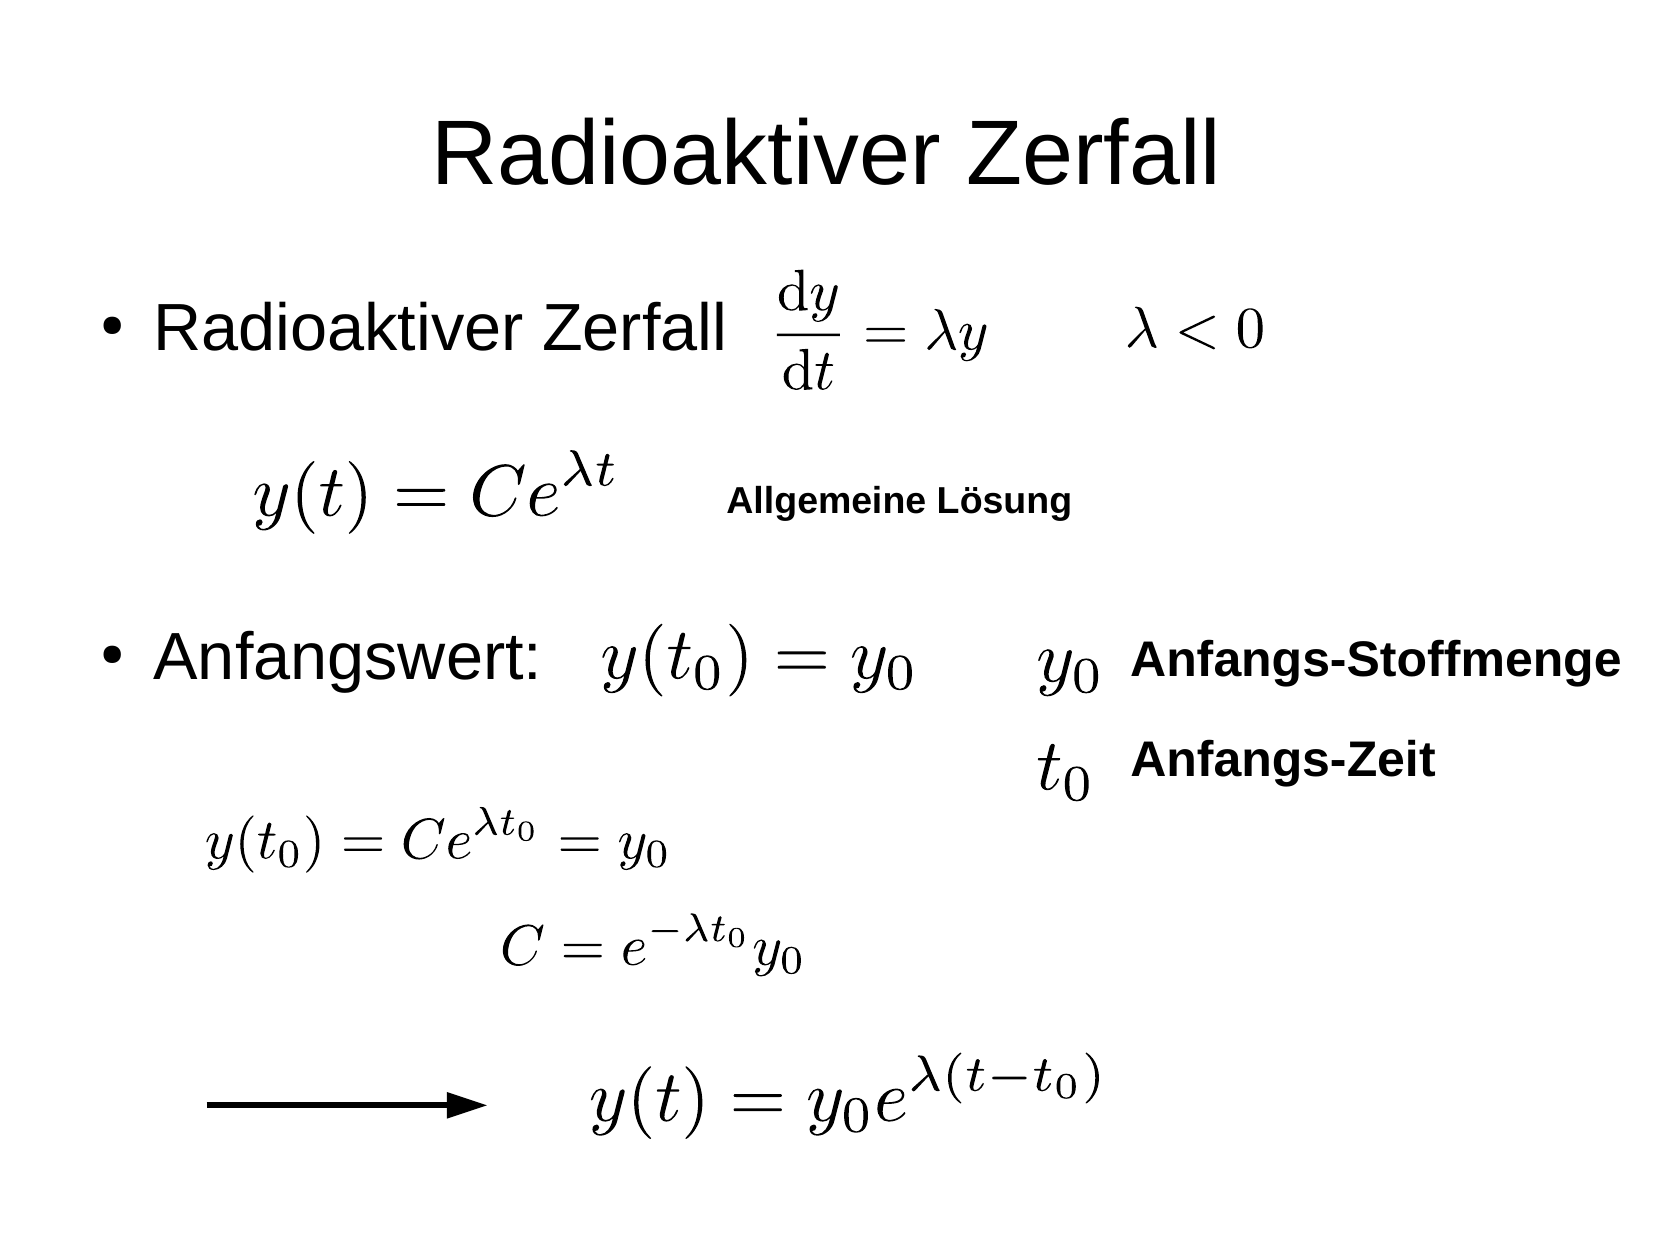

# Radioaktiver Zerfall
Radioaktiver Zerfall
Anfangswert:
Allgemeine Lösung
Anfangs-Stoffmenge
Anfangs-Zeit